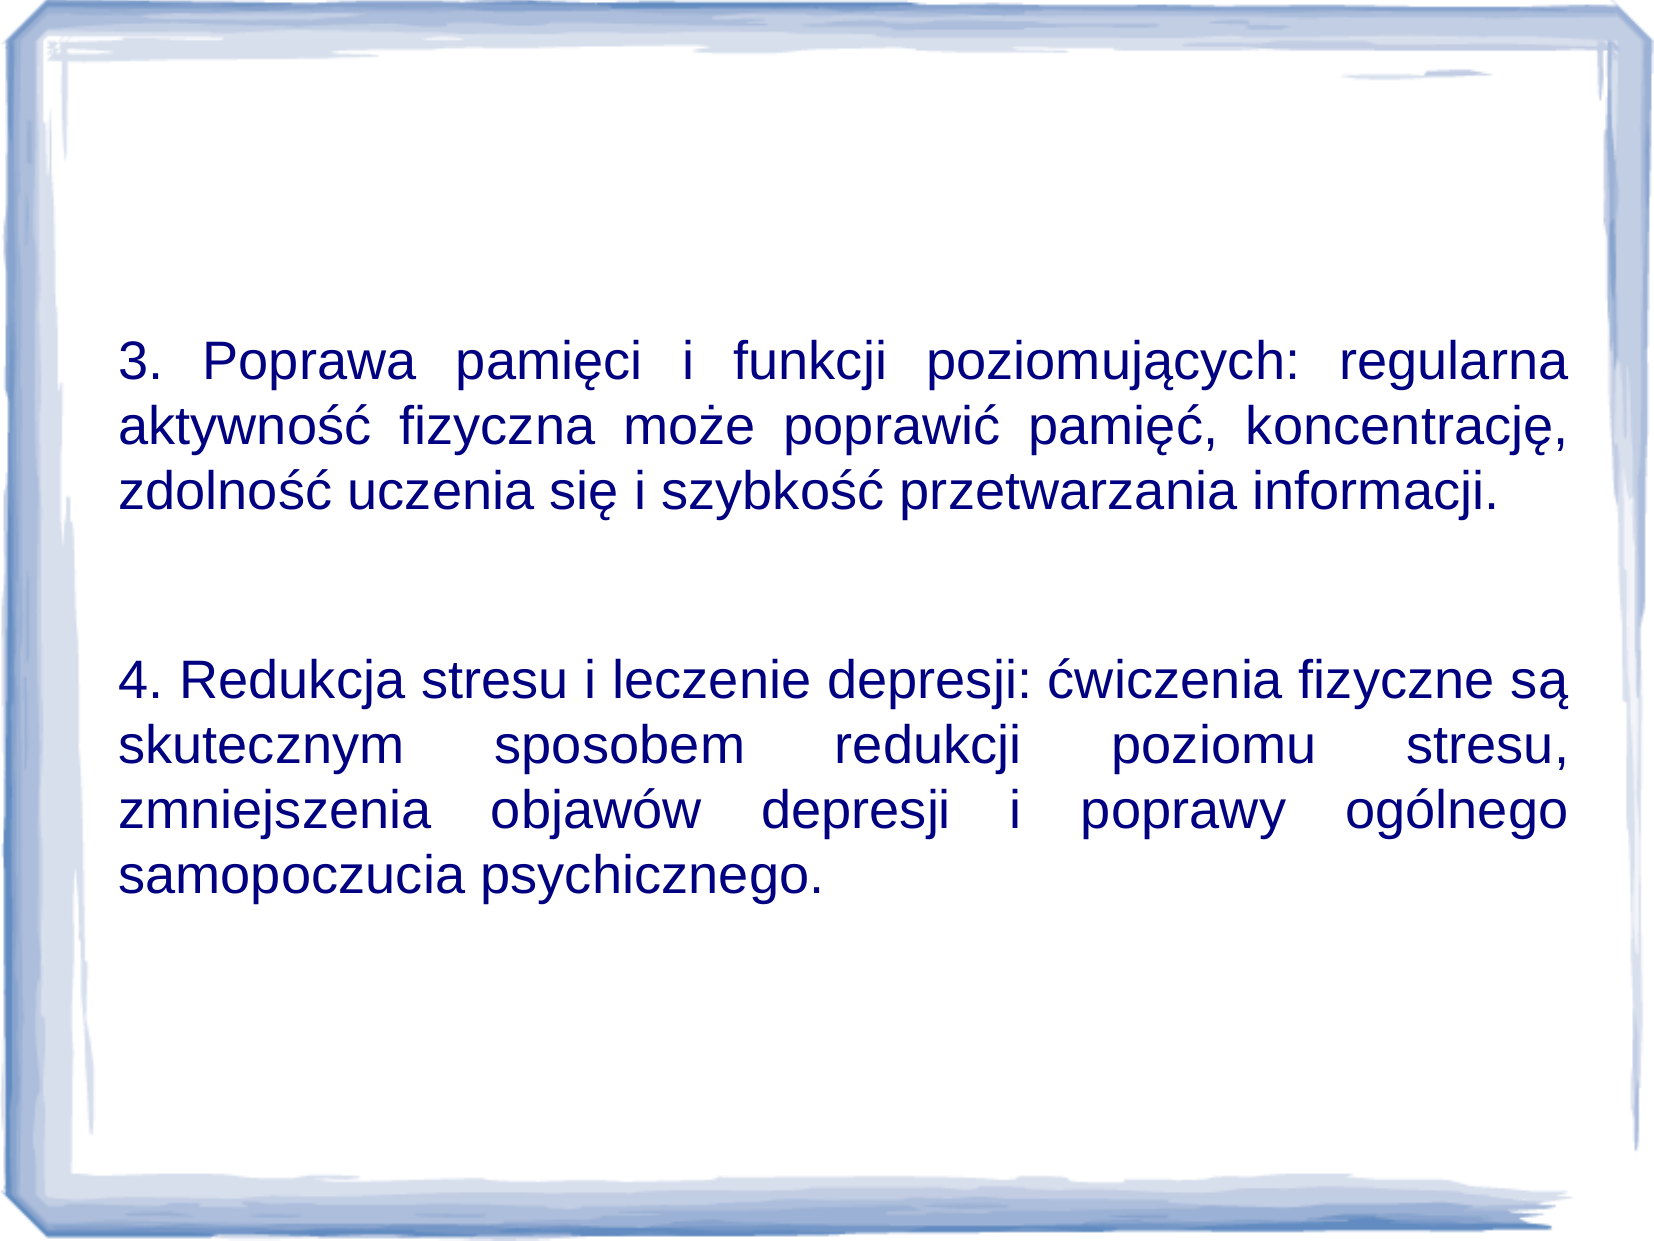

# 3. Poprawa pamięci i funkcji poziomujących: regularna aktywność fizyczna może poprawić pamięć, koncentrację, zdolność uczenia się i szybkość przetwarzania informacji.
4. Redukcja stresu i leczenie depresji: ćwiczenia fizyczne są skutecznym sposobem redukcji poziomu stresu, zmniejszenia objawów depresji i poprawy ogólnego samopoczucia psychicznego.